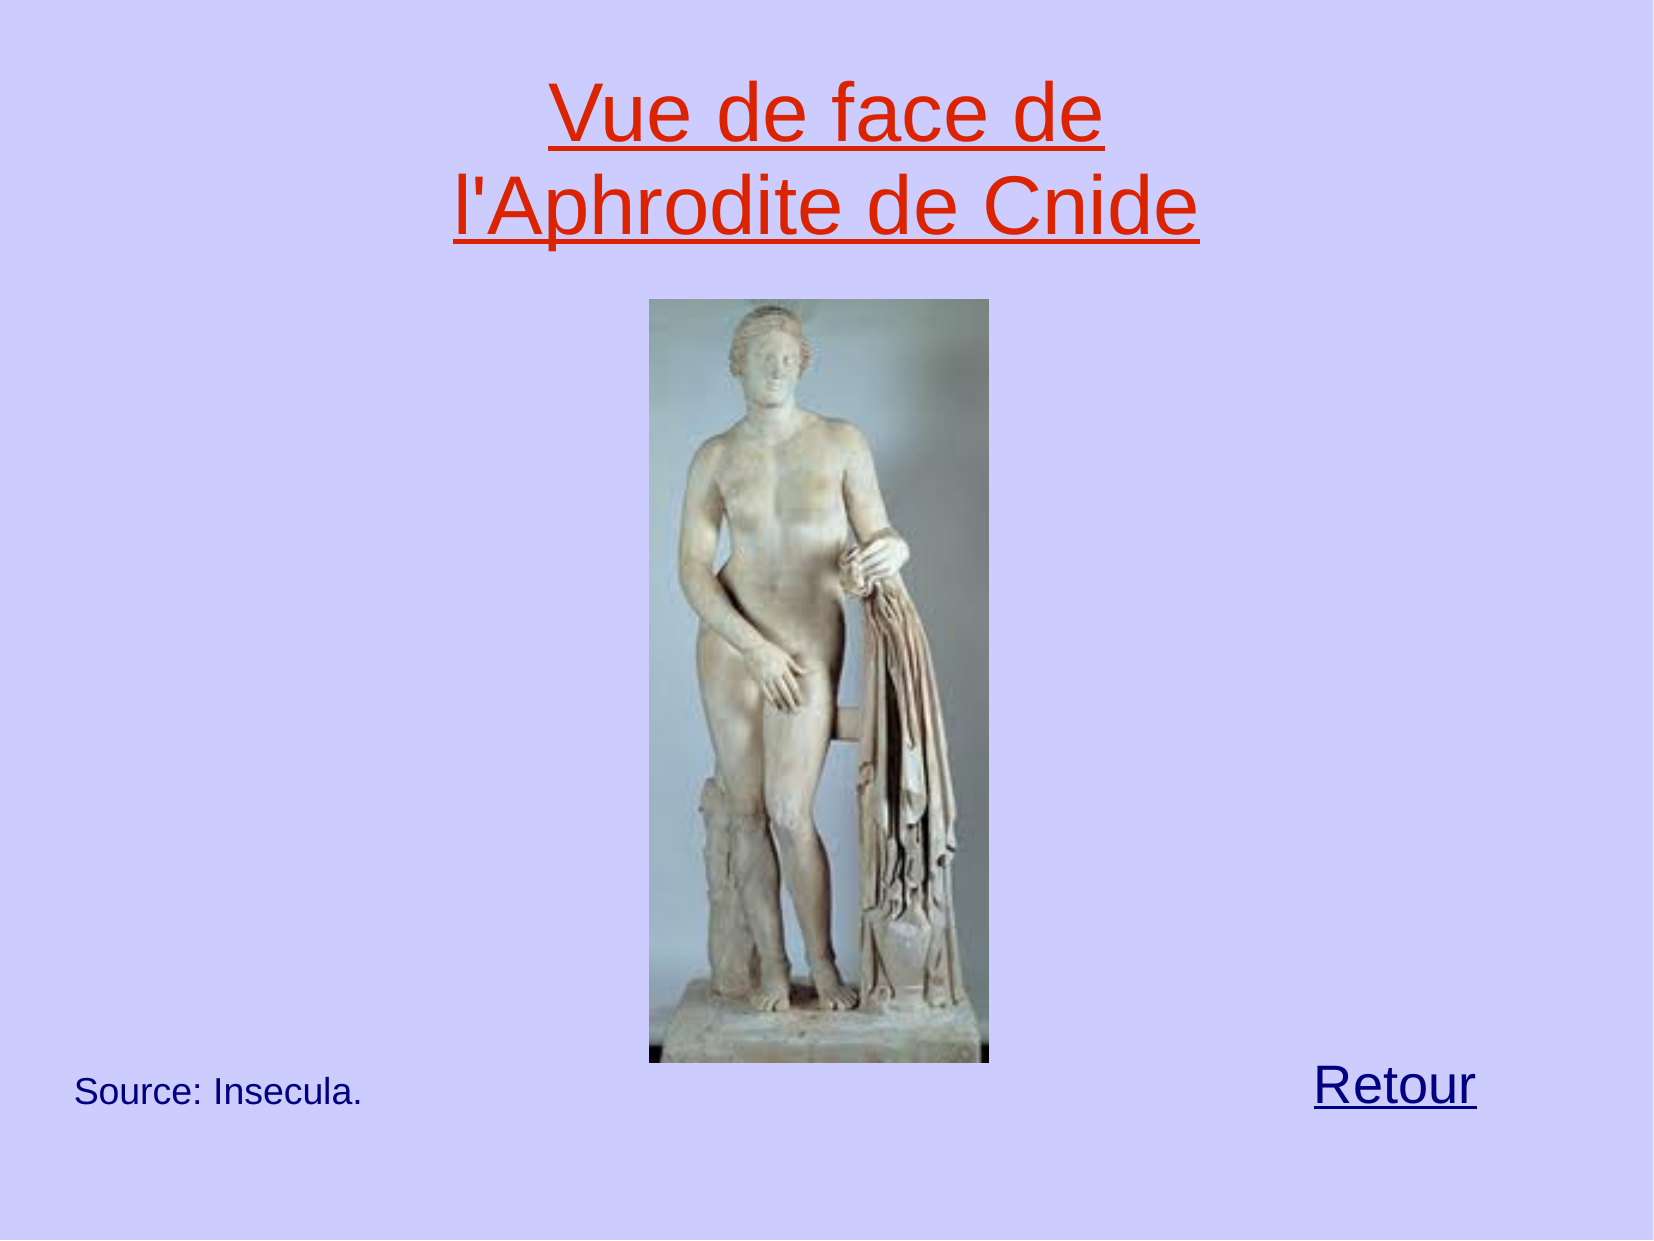

Vue de face de l'Aphrodite de Cnide
Retour
Source: Insecula.